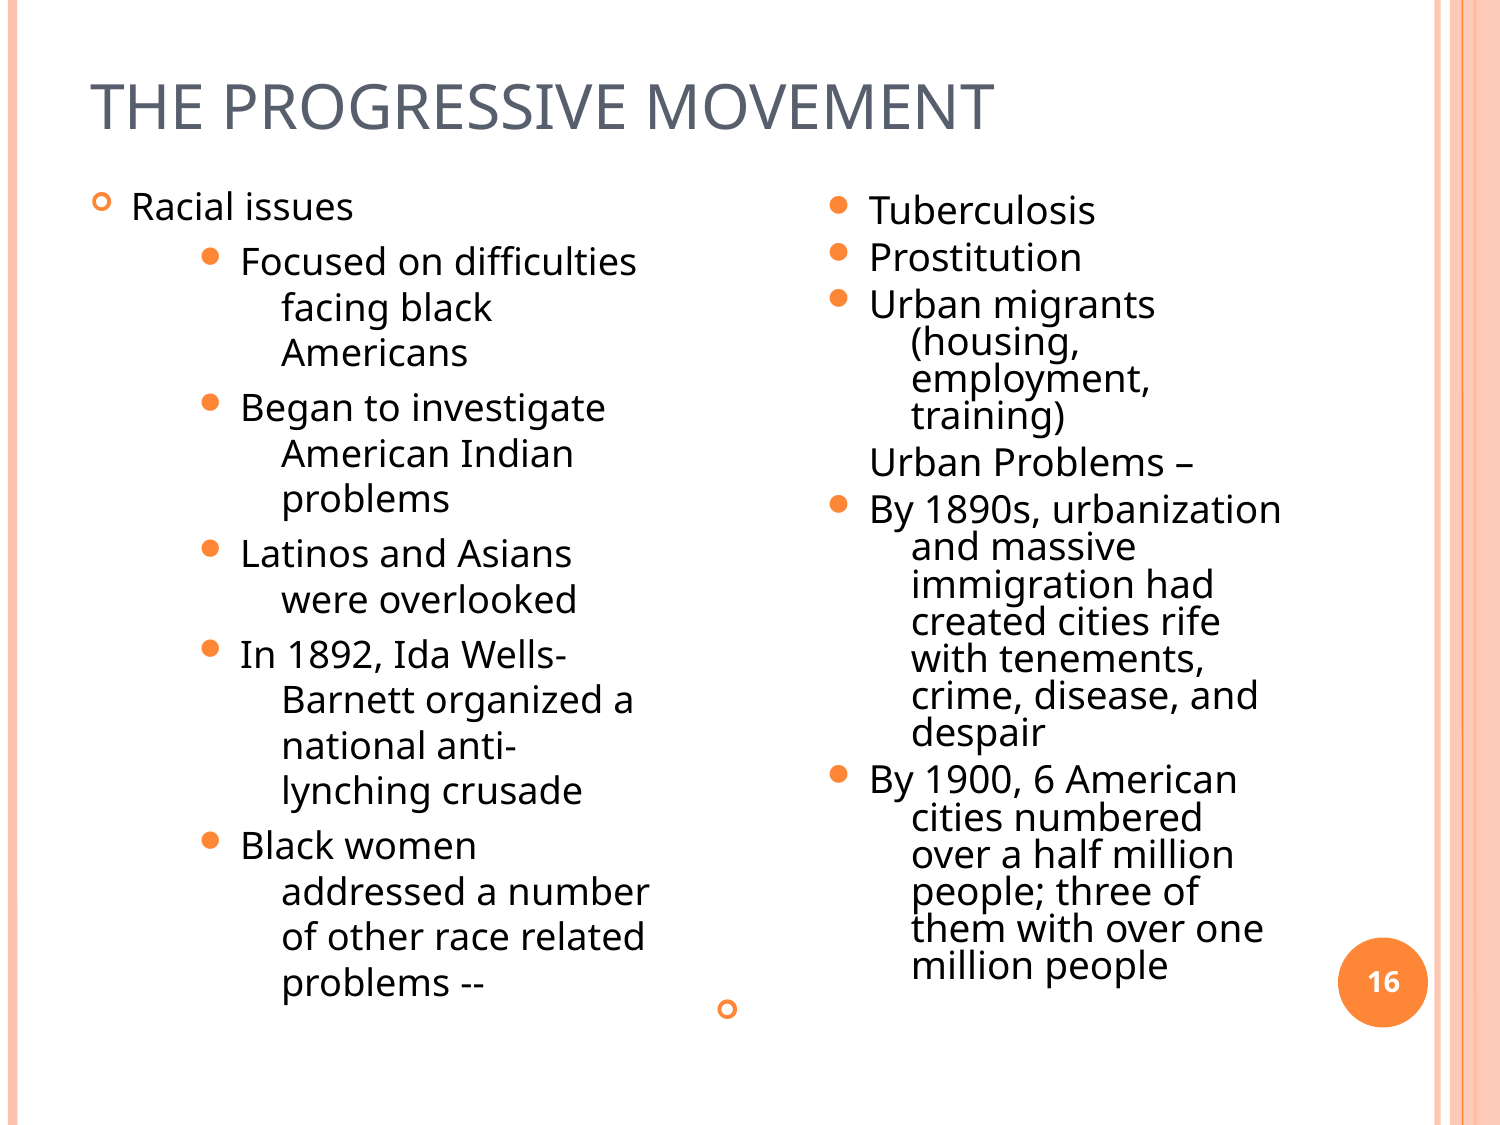

# The Progressive Movement
Racial issues
Focused on difficulties facing black Americans
Began to investigate American Indian problems
Latinos and Asians were overlooked
In 1892, Ida Wells-Barnett organized a national anti-lynching crusade
Black women addressed a number of other race related problems --
Tuberculosis
Prostitution
Urban migrants (housing, employment, training)
Urban Problems –
By 1890s, urbanization and massive immigration had created cities rife with tenements, crime, disease, and despair
By 1900, 6 American cities numbered over a half million people; three of them with over one million people